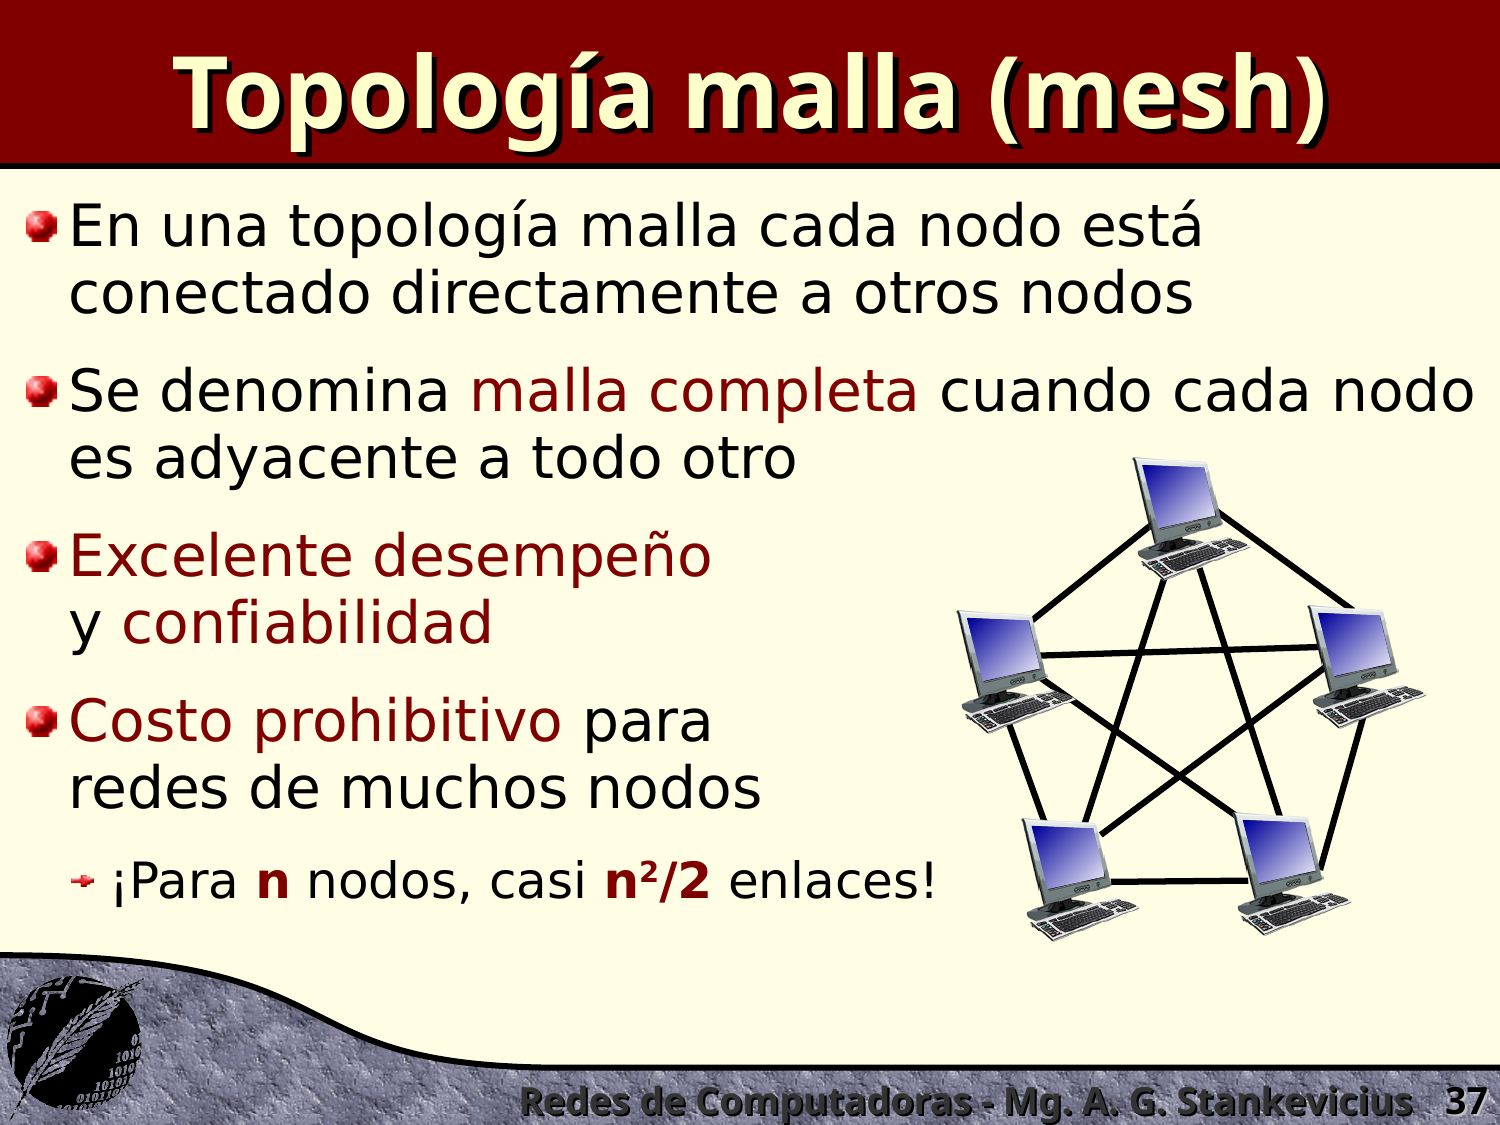

# Topología malla (mesh)
En una topología malla cada nodo está conectado directamente a otros nodos
Se denomina malla completa cuando cada nodo es adyacente a todo otro
Excelente desempeño
y confiabilidad
Costo prohibitivo para
redes de muchos nodos
¡Para n nodos, casi n2/2 enlaces!
37